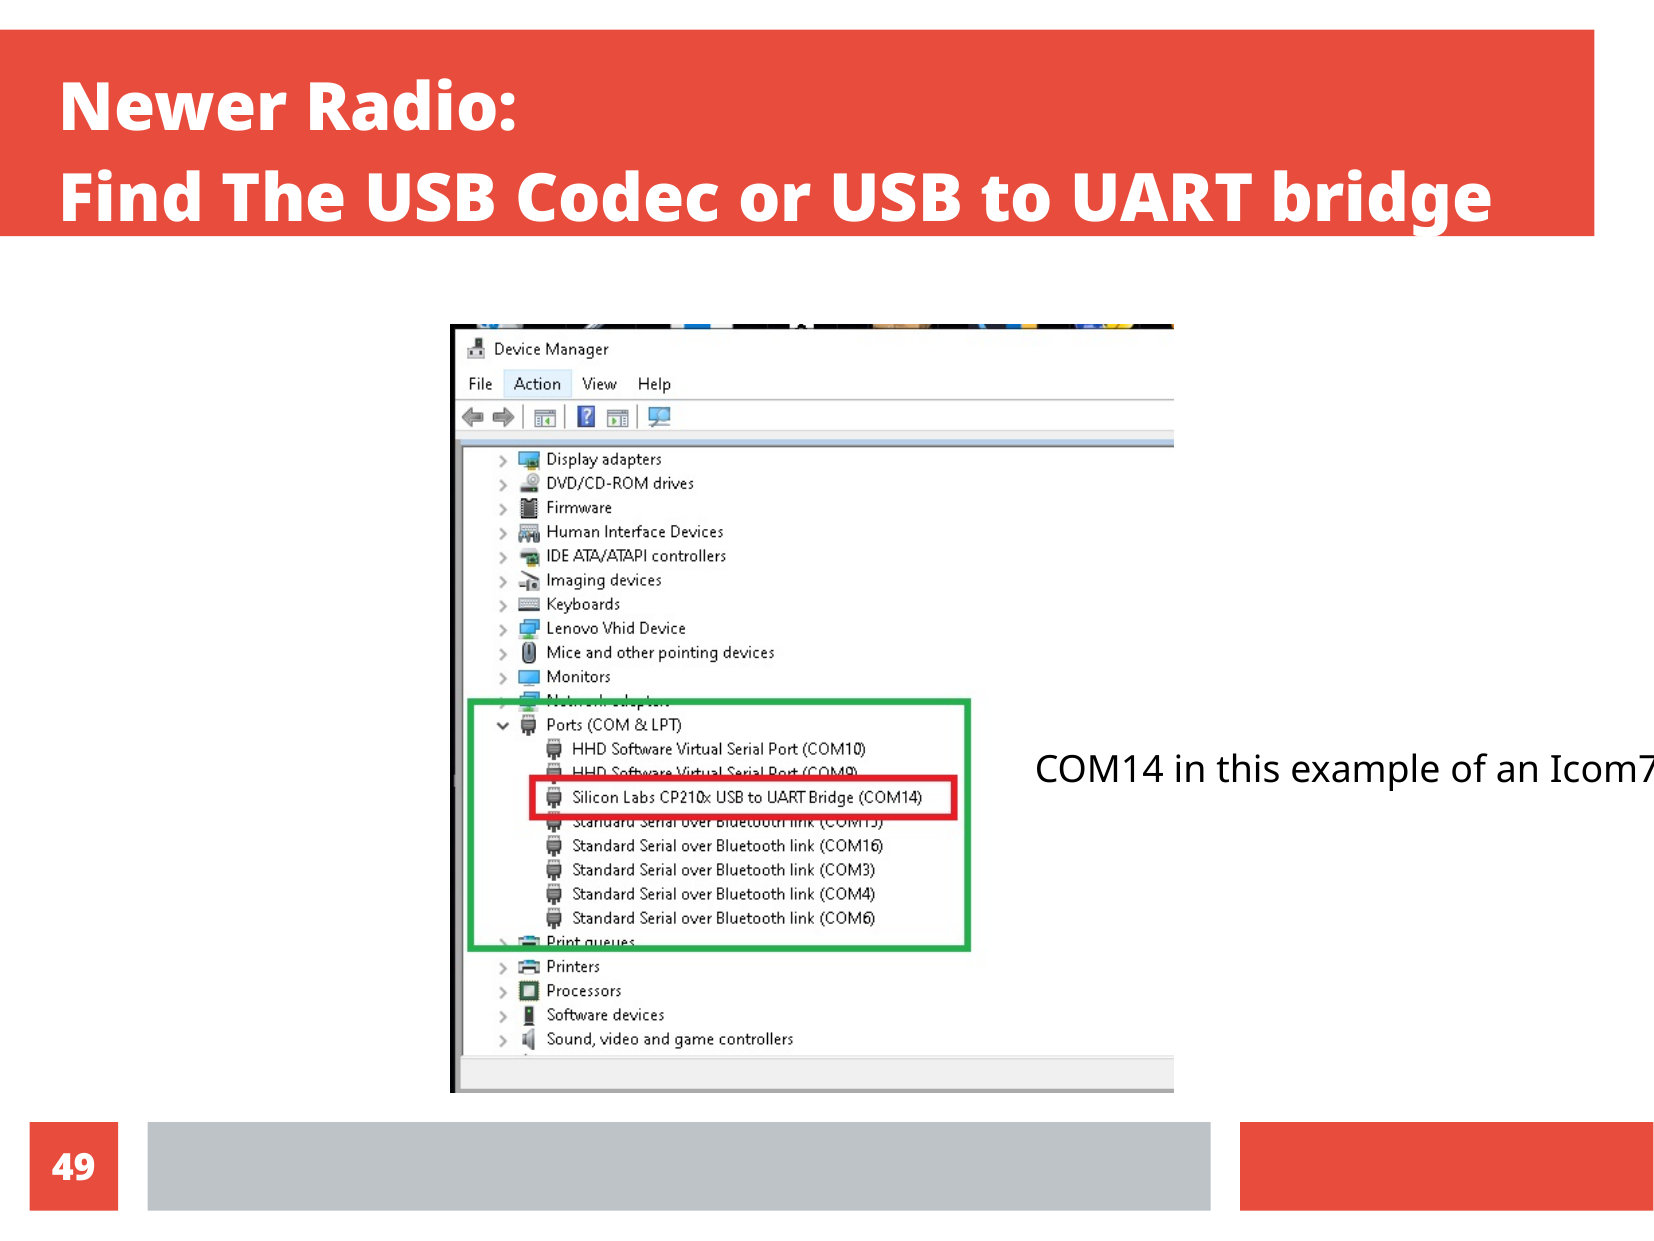

# Newer Radio: Find The USB Codec or USB to UART bridge
COM14 in this example of an Icom7300
49